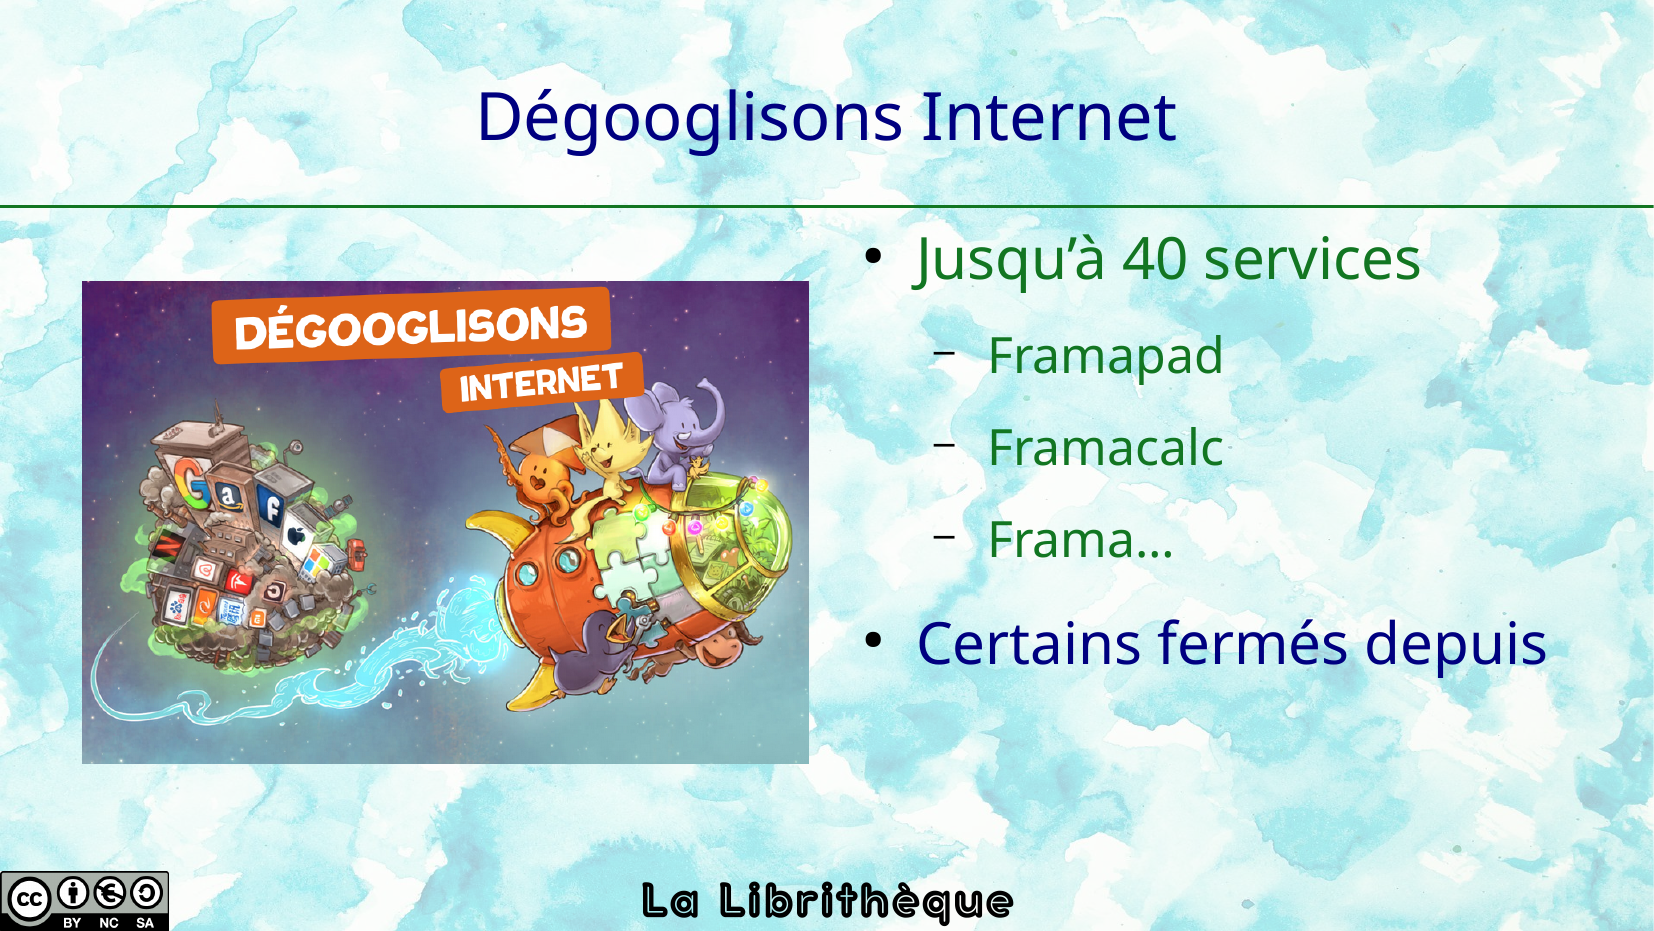

# Dégooglisons Internet
Jusqu’à 40 services
Framapad
Framacalc
Frama…
Certains fermés depuis